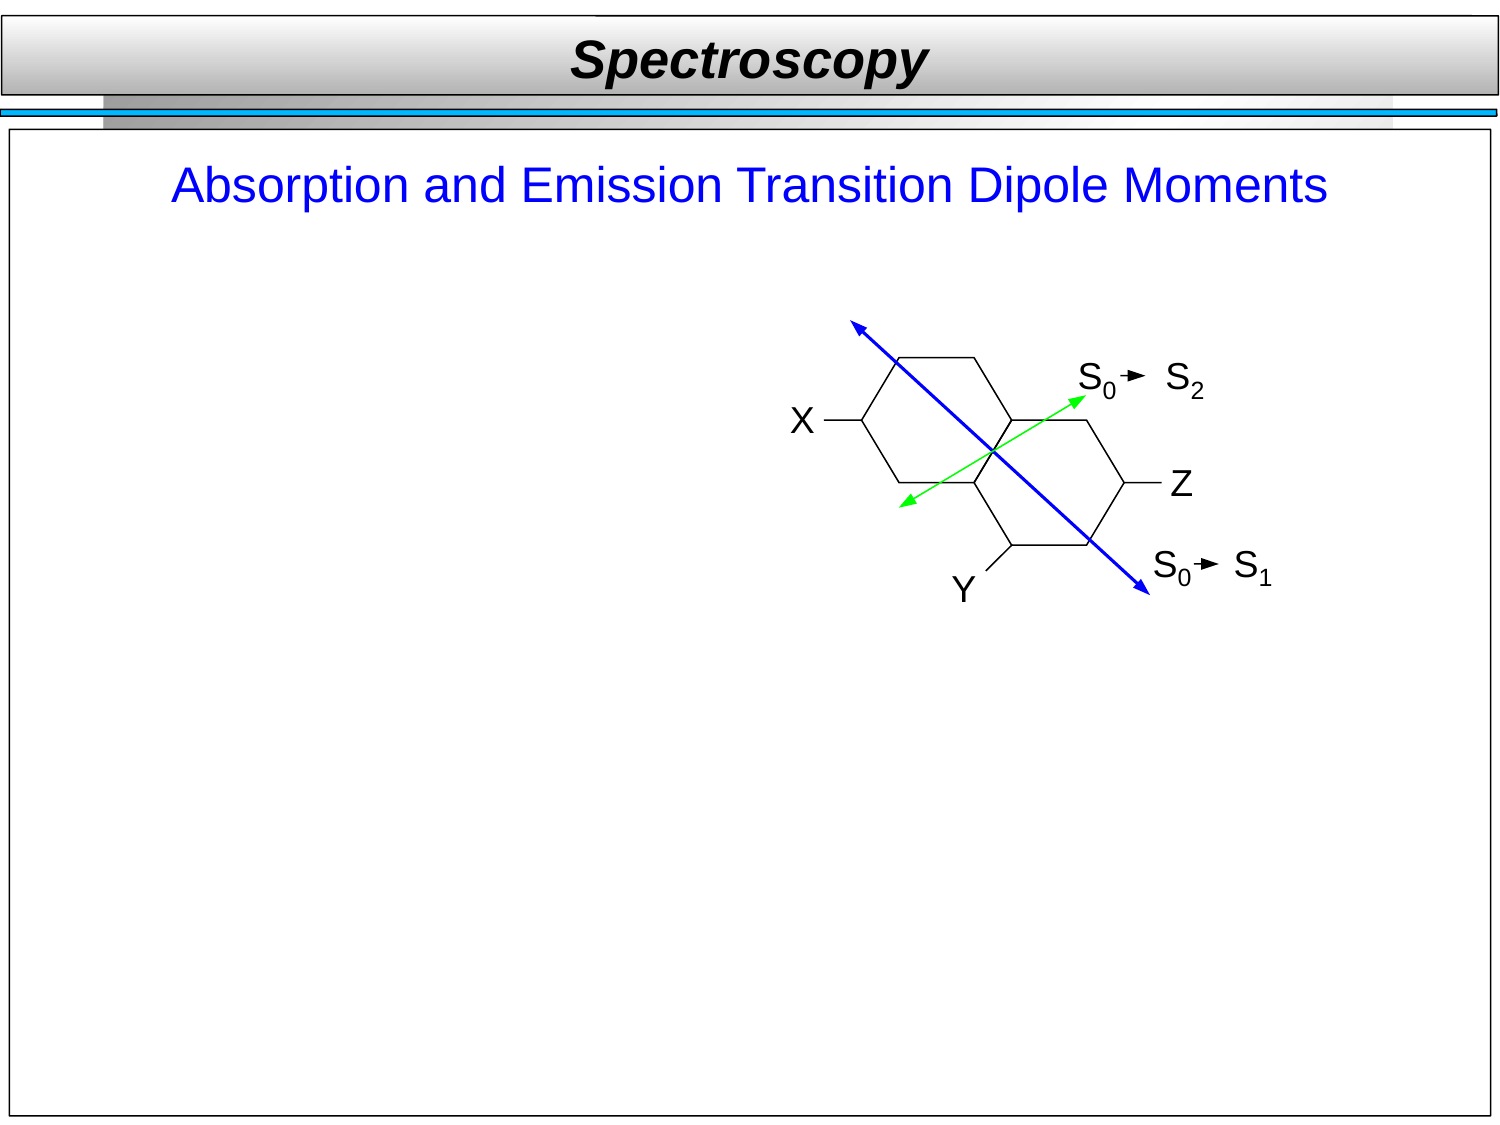

Spectroscopy
# Absorption and Emission Transition Dipole Moments
S0 S1
S0 S2
X
Z
Y